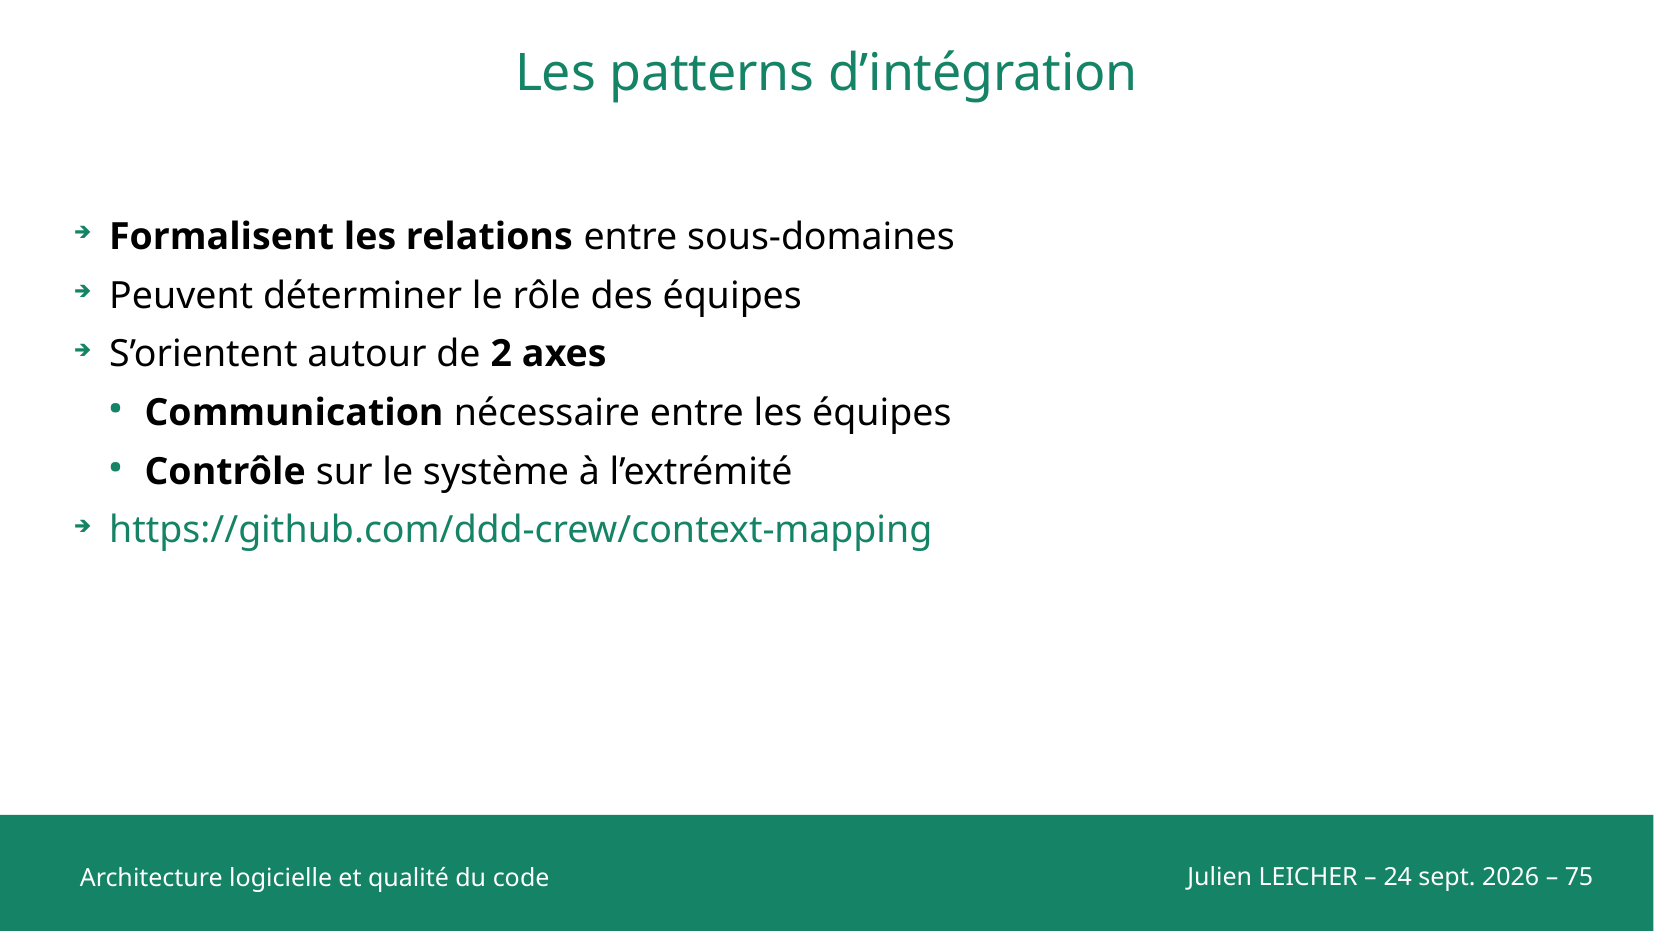

Les patterns d’intégration
Formalisent les relations entre sous-domaines
Peuvent déterminer le rôle des équipes
S’orientent autour de 2 axes
Communication nécessaire entre les équipes
Contrôle sur le système à l’extrémité
https://github.com/ddd-crew/context-mapping
Julien LEICHER – –
Architecture logicielle et qualité du code